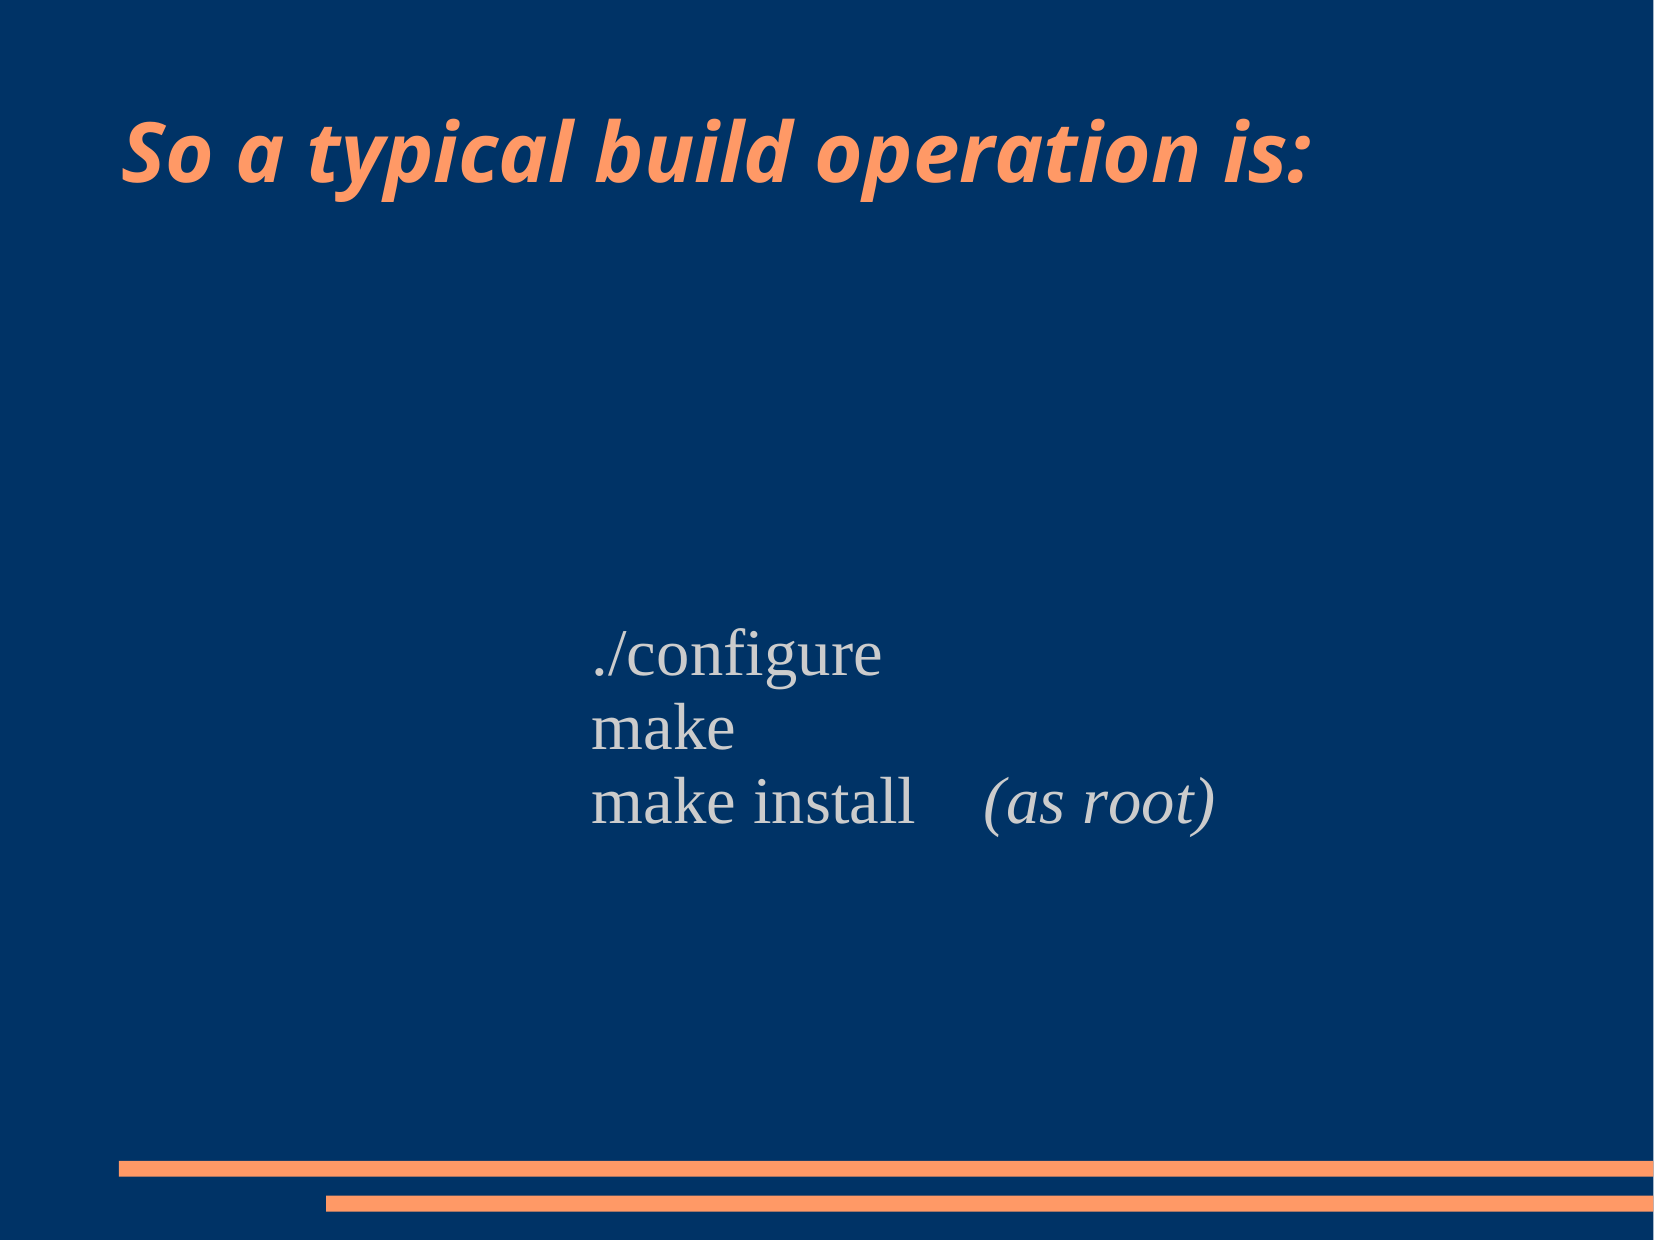

# So a typical build operation is:
./configure
make
make install (as root)